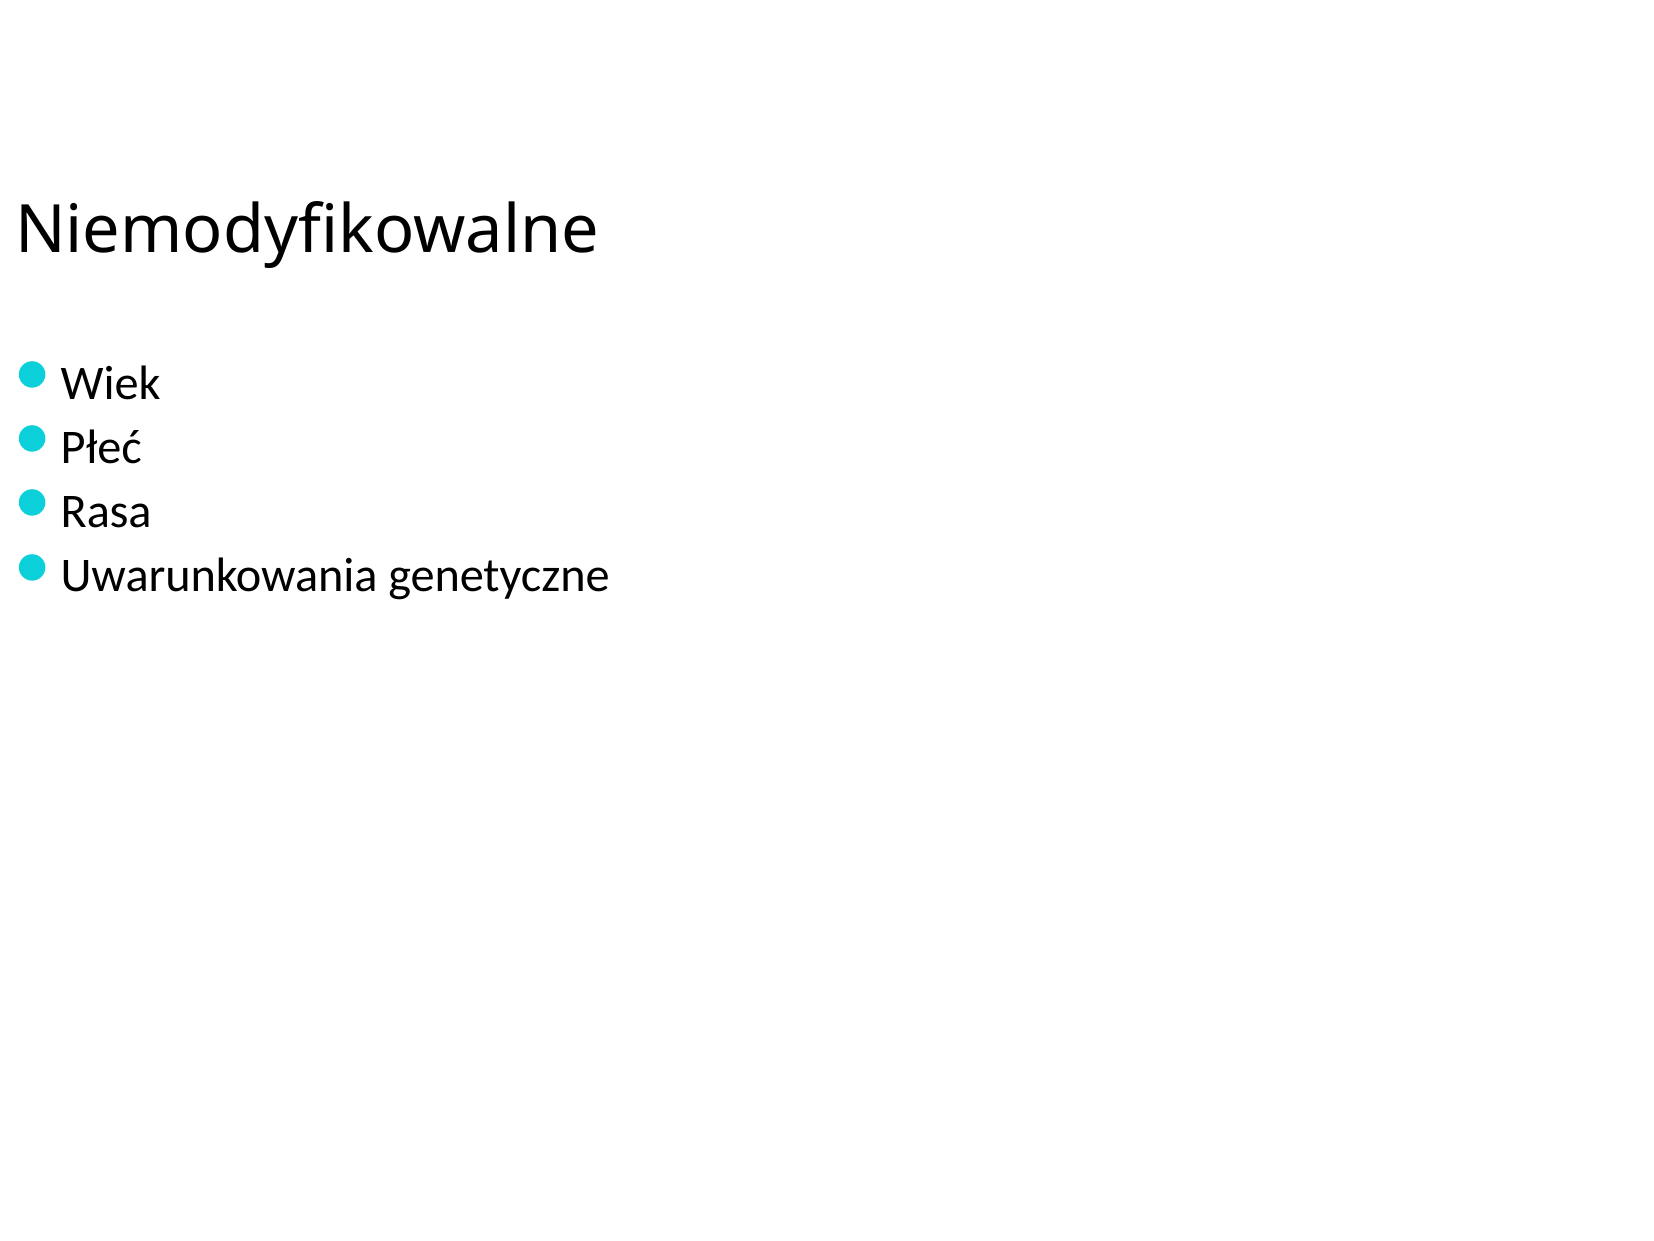

# Niemodyfikowalne
Wiek
Płeć
Rasa
Uwarunkowania genetyczne